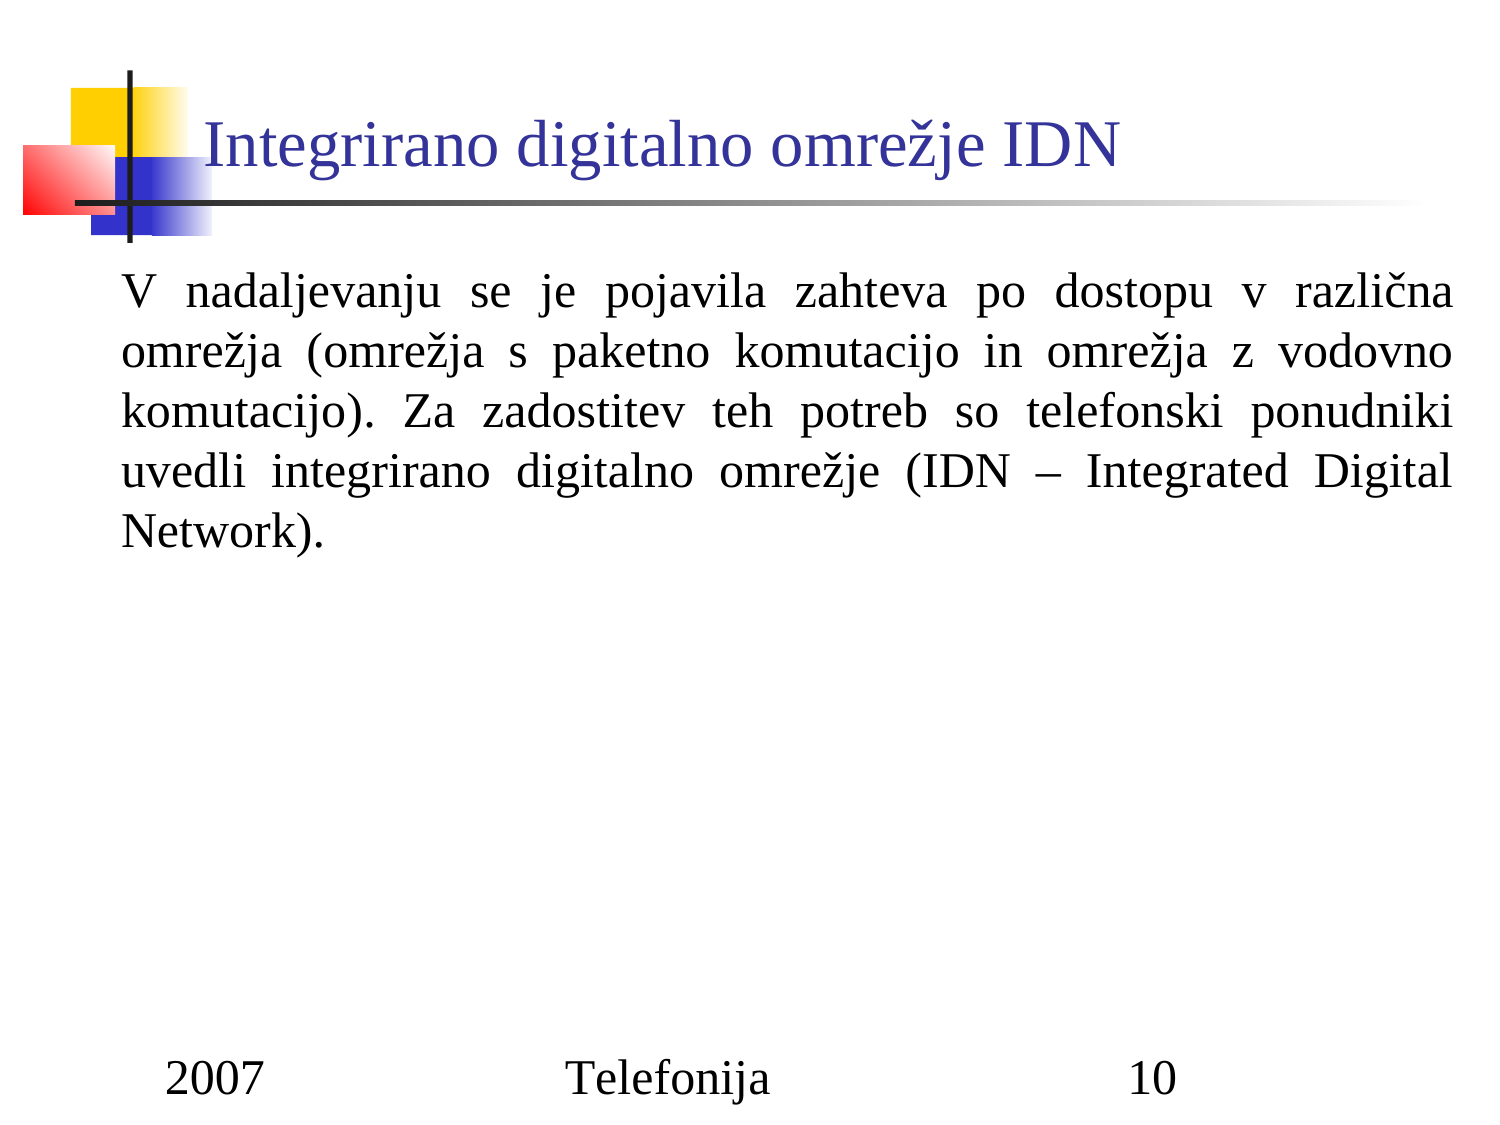

# Integrirano digitalno omrežje IDN
	V nadaljevanju se je pojavila zahteva po dostopu v različna omrežja (omrežja s paketno komutacijo in omrežja z vodovno komutacijo). Za zadostitev teh potreb so telefonski ponudniki uvedli integrirano digitalno omrežje (IDN – Integrated Digital Network).
2007
Telefonija
10